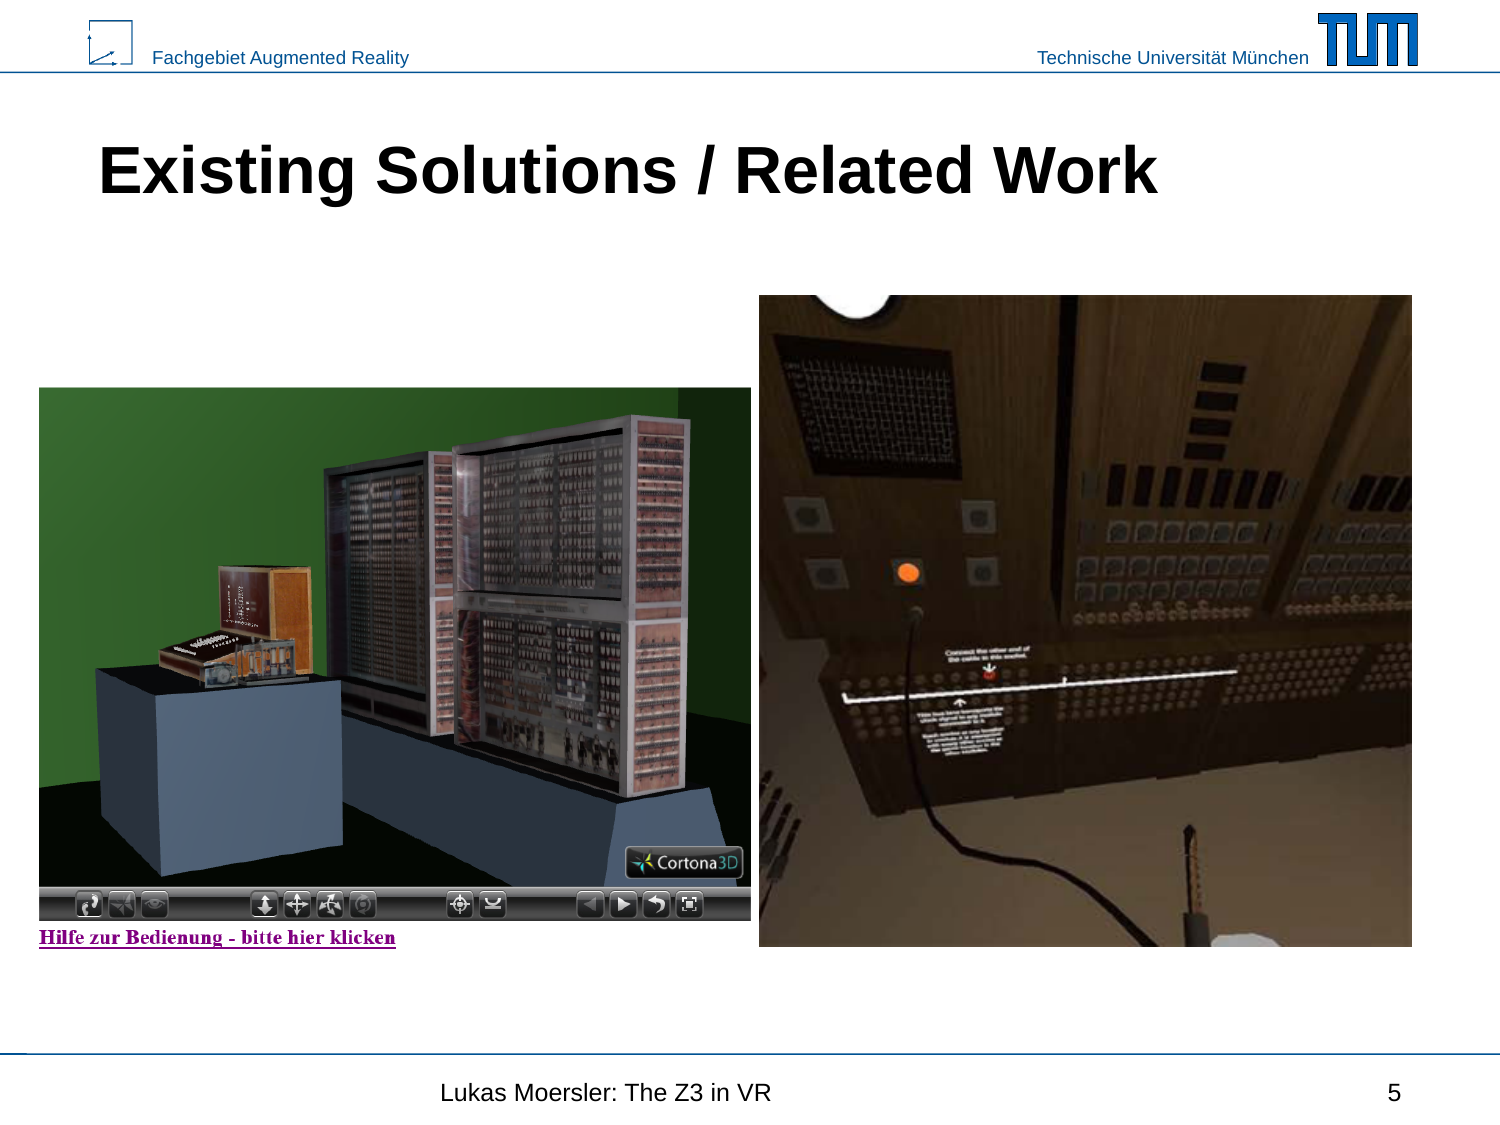

# Existing Solutions / Related Work
Lukas Moersler: The Z3 in VR